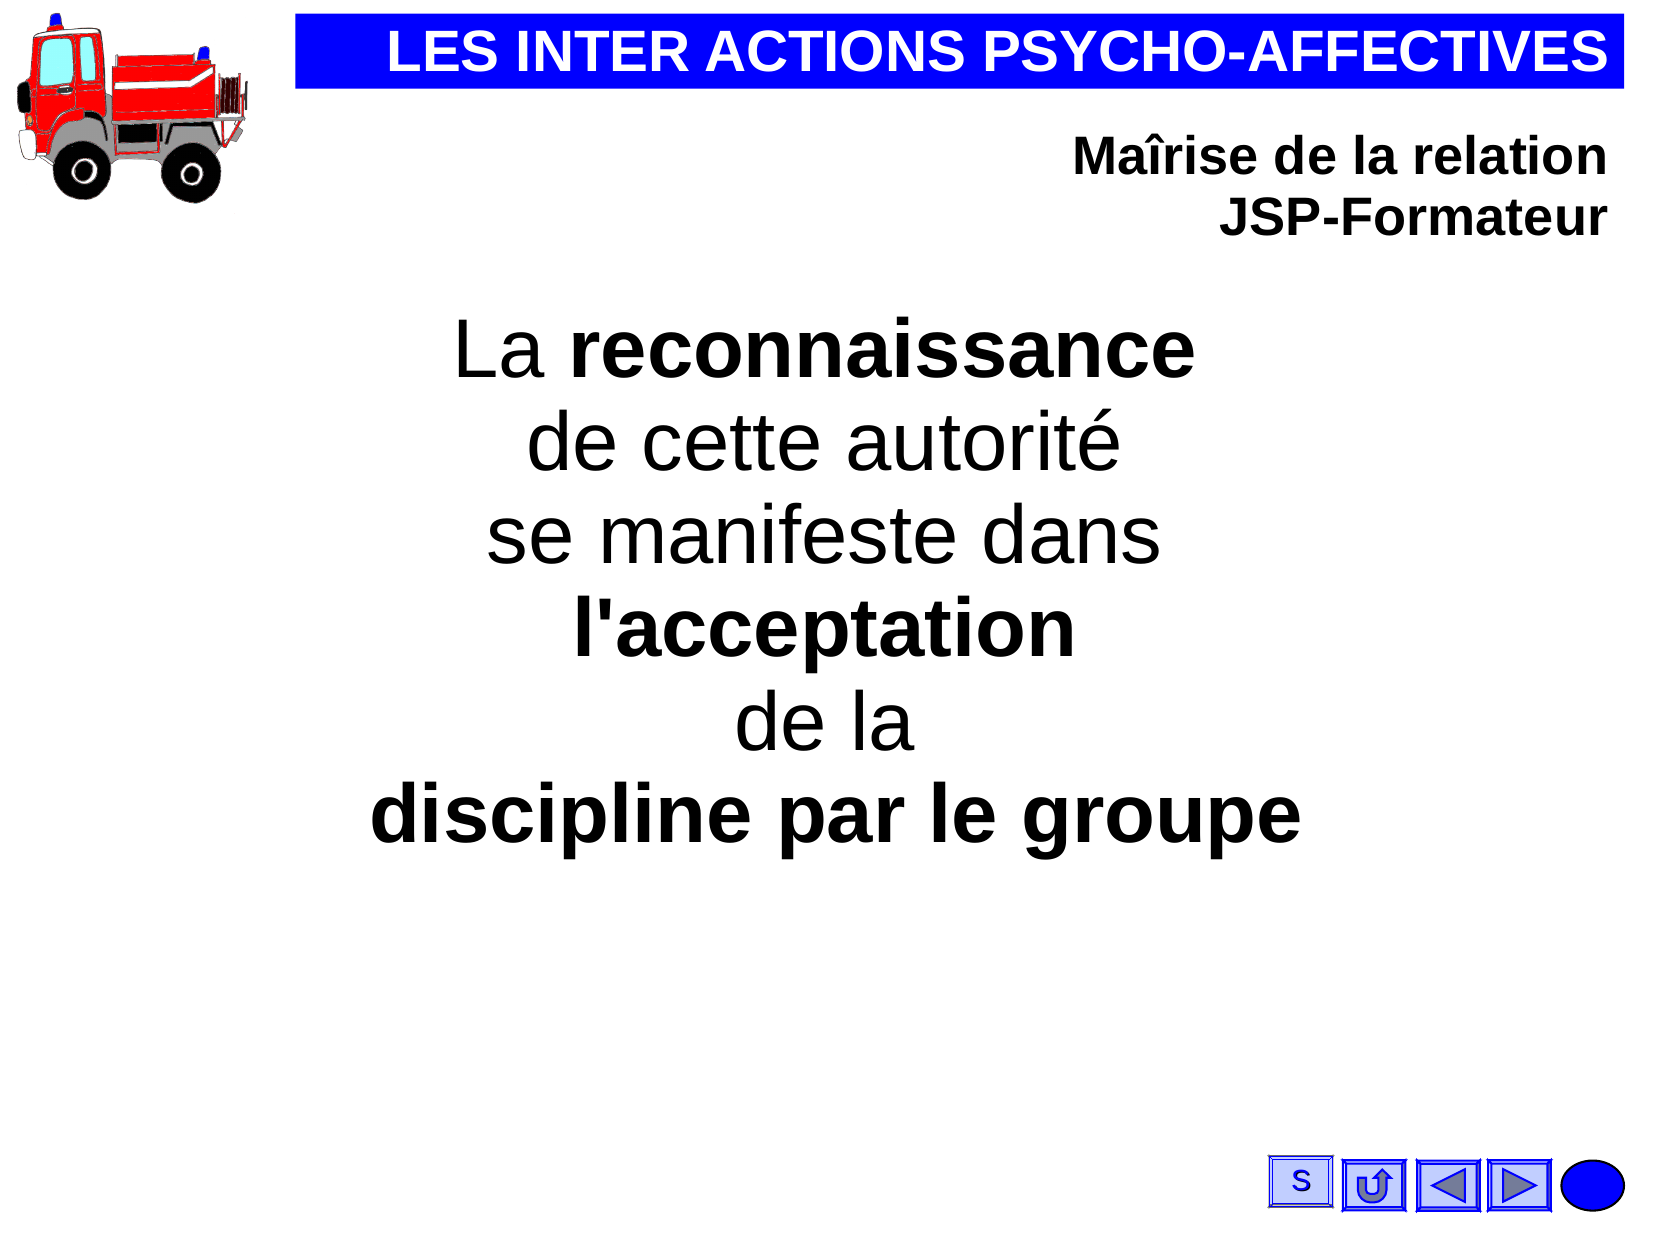

LES INTER ACTIONS PSYCHO-AFFECTIVES
Maîrise de la relation
JSP-Formateur
La reconnaissance
de cette autorité
se manifeste dans
l'acceptation
de la
discipline par le groupe